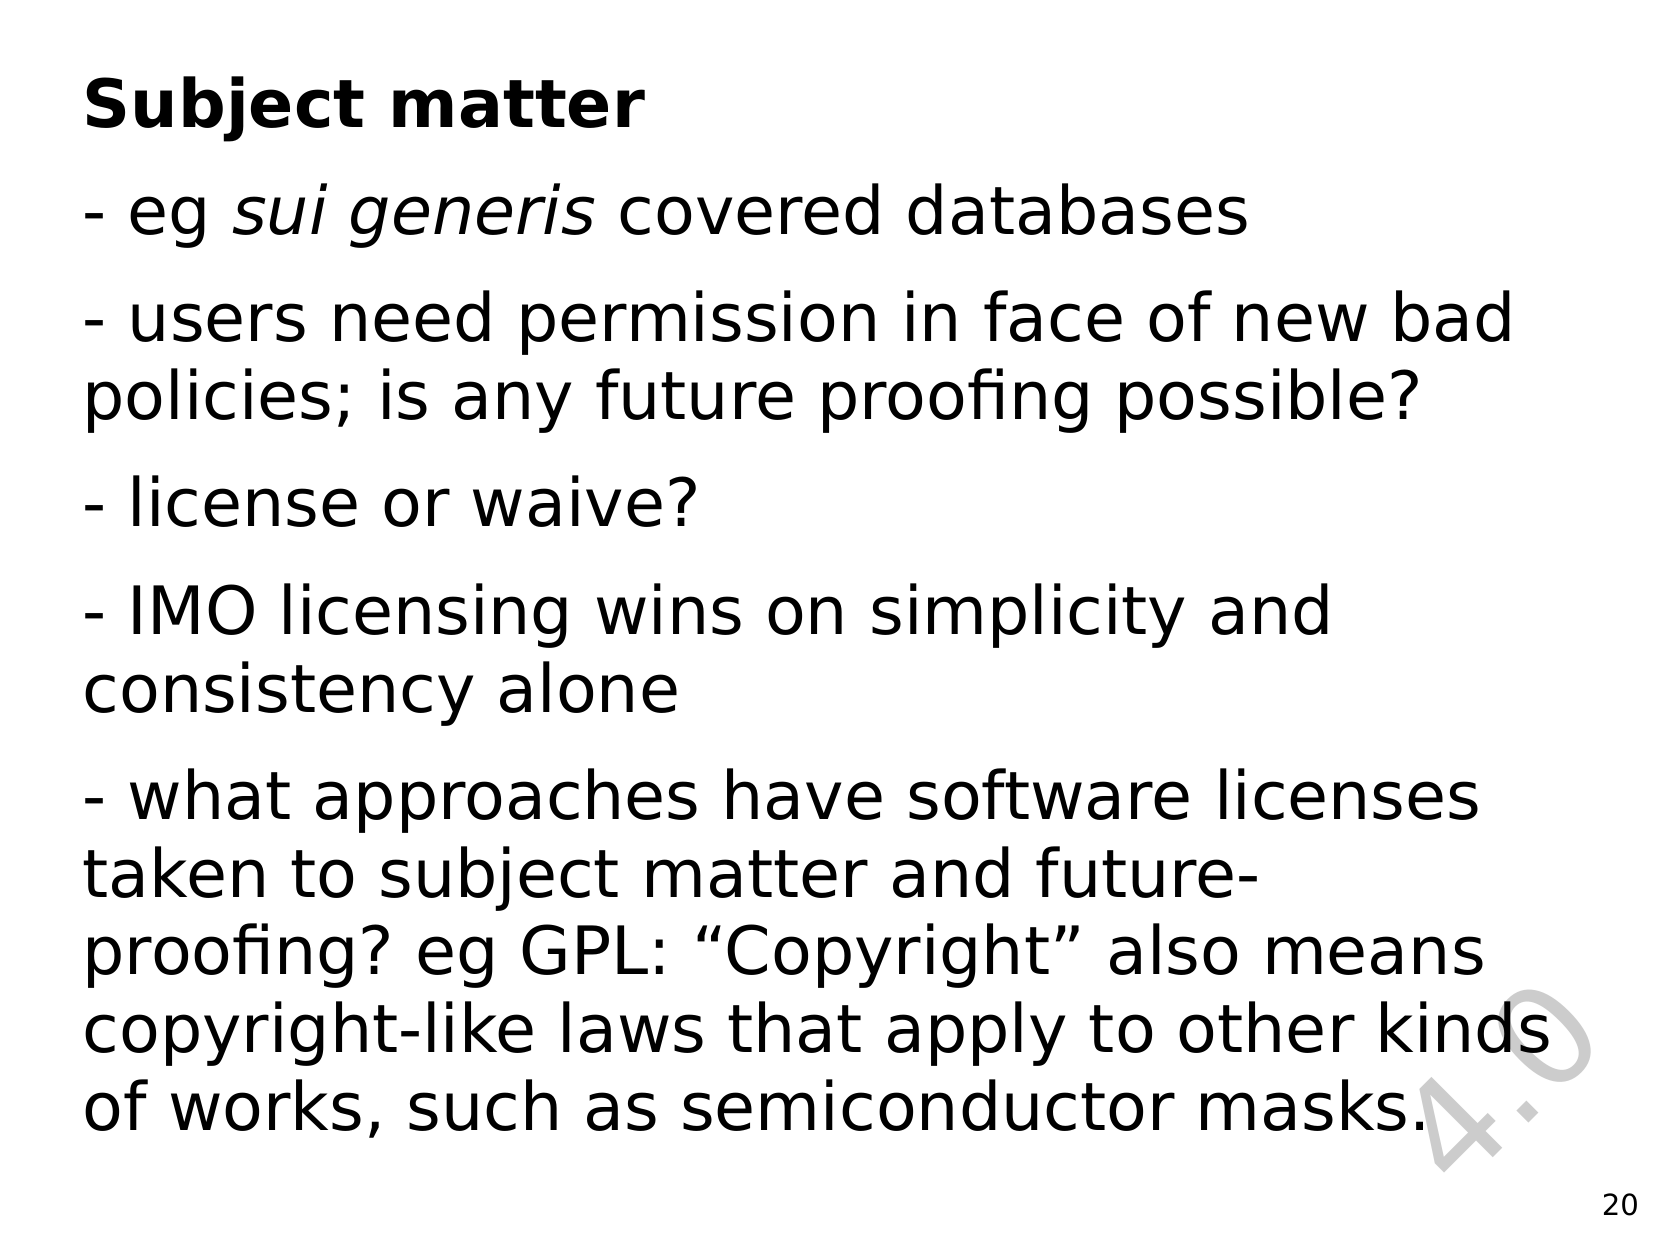

# Subject matter
- eg sui generis covered databases
- users need permission in face of new bad policies; is any future proofing possible?
- license or waive?
- IMO licensing wins on simplicity and consistency alone
- what approaches have software licenses taken to subject matter and future-proofing? eg GPL: “Copyright” also means copyright-like laws that apply to other kinds of works, such as semiconductor masks.
4.0